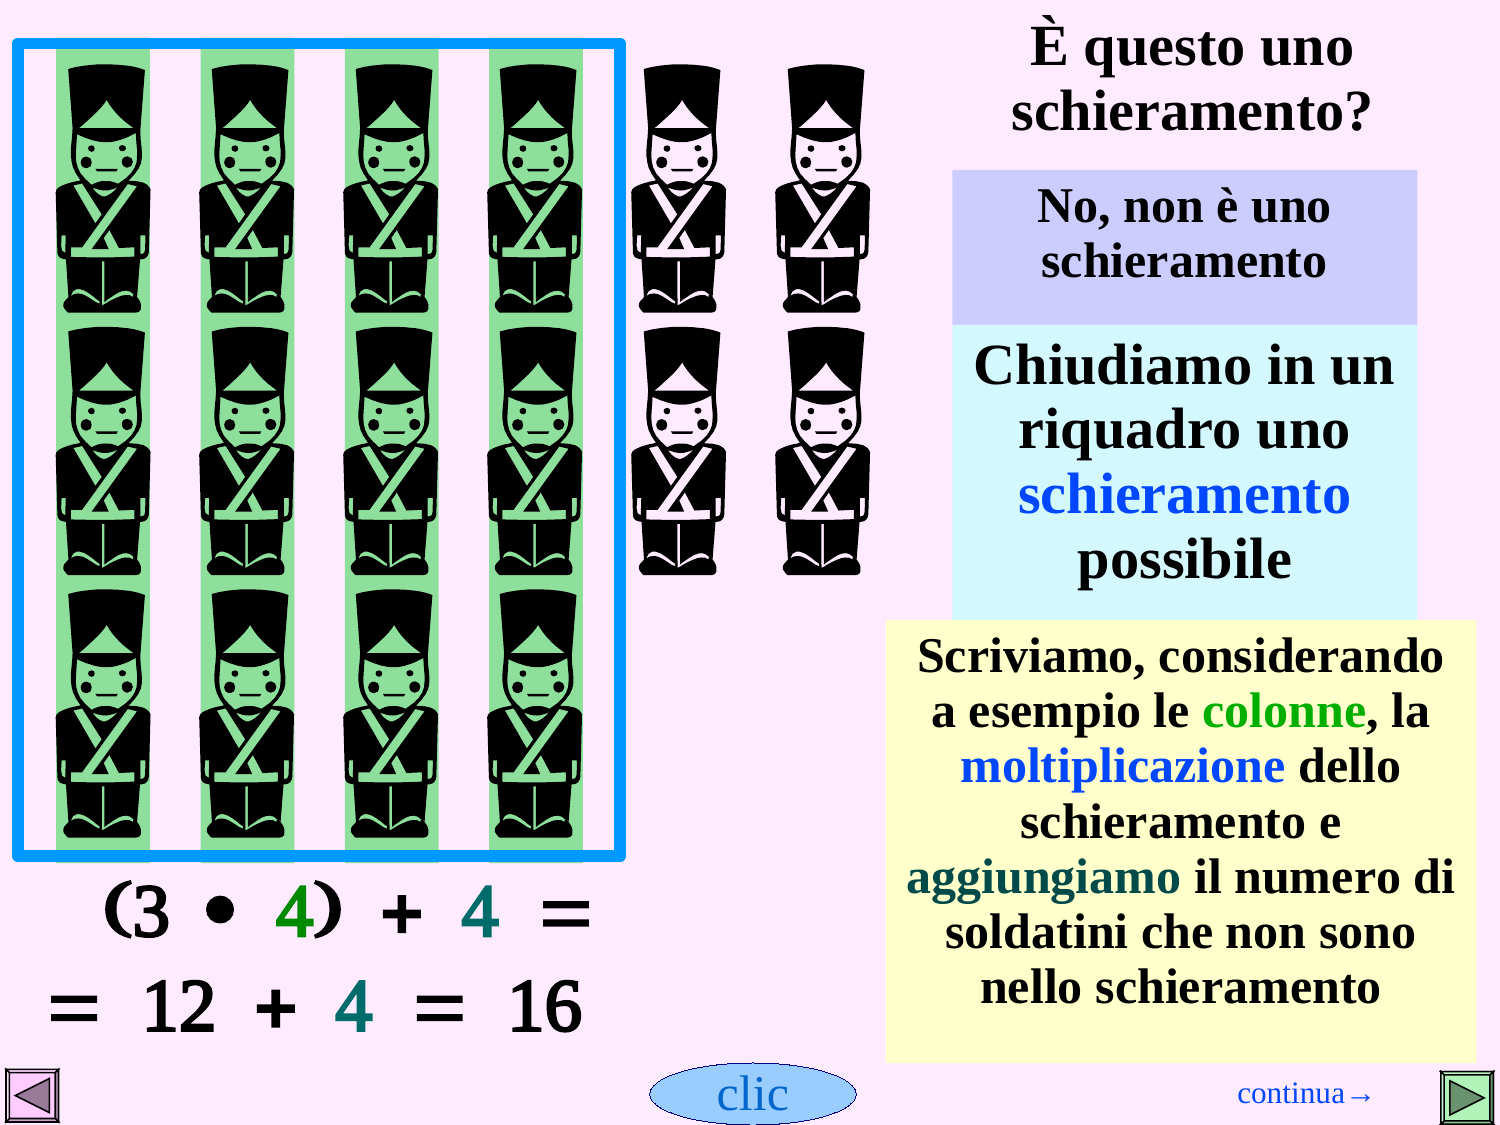

È questo uno schieramento?
No, non è uno schieramento
Chiudiamo in un riquadro uno schieramento possibile
Scriviamo, considerando a esempio le colonne, la moltiplicazione dello schieramento e aggiungiamo il numero di soldatini che non sono nello schieramento
(34) + 4 
= 12 + 4 16
clic
continua→